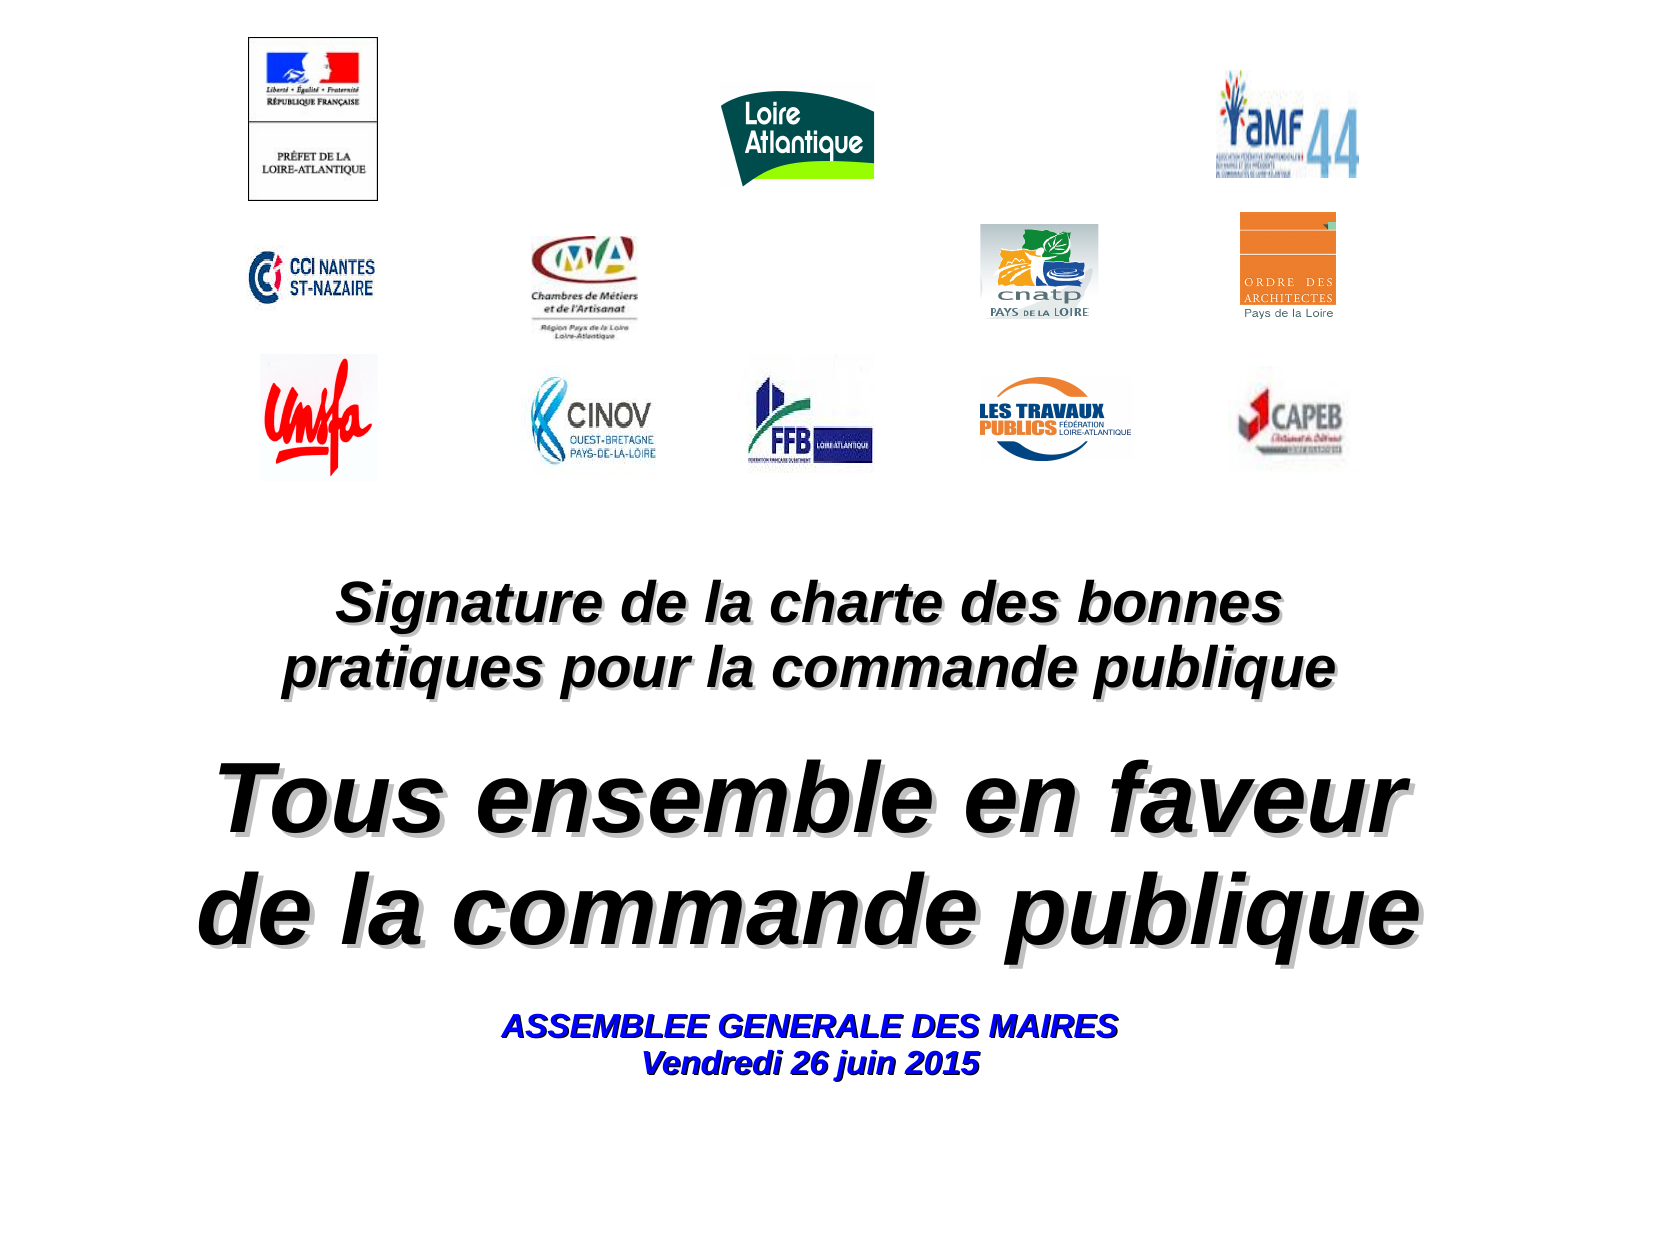

# Signature de la charte des bonnes
 pratiques pour la commande publique
Tous ensemble en faveur
de la commande publique
ASSEMBLEE GENERALE DES MAIRES
Vendredi 26 juin 2015